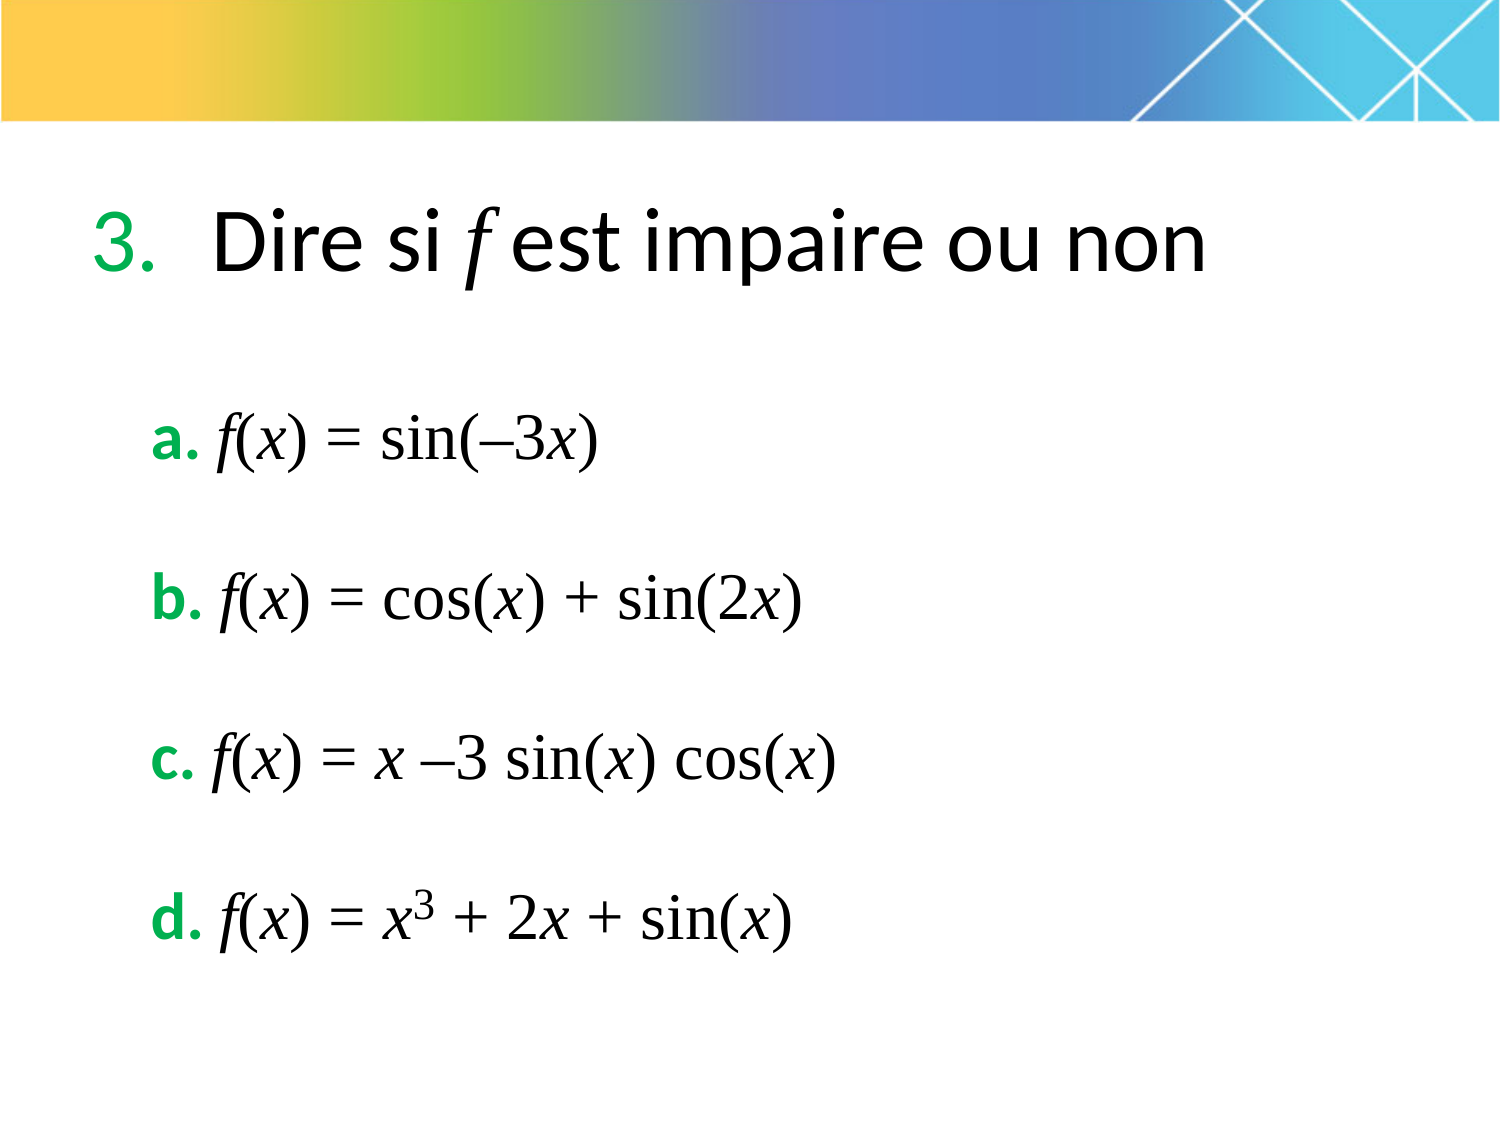

# Dire si f est impaire ou non
a. f(x) = sin(–3x)
b. f(x) = cos(x) + sin(2x)
c. f(x) = x –3 sin(x) cos(x)
d. f(x) = x3 + 2x + sin(x)